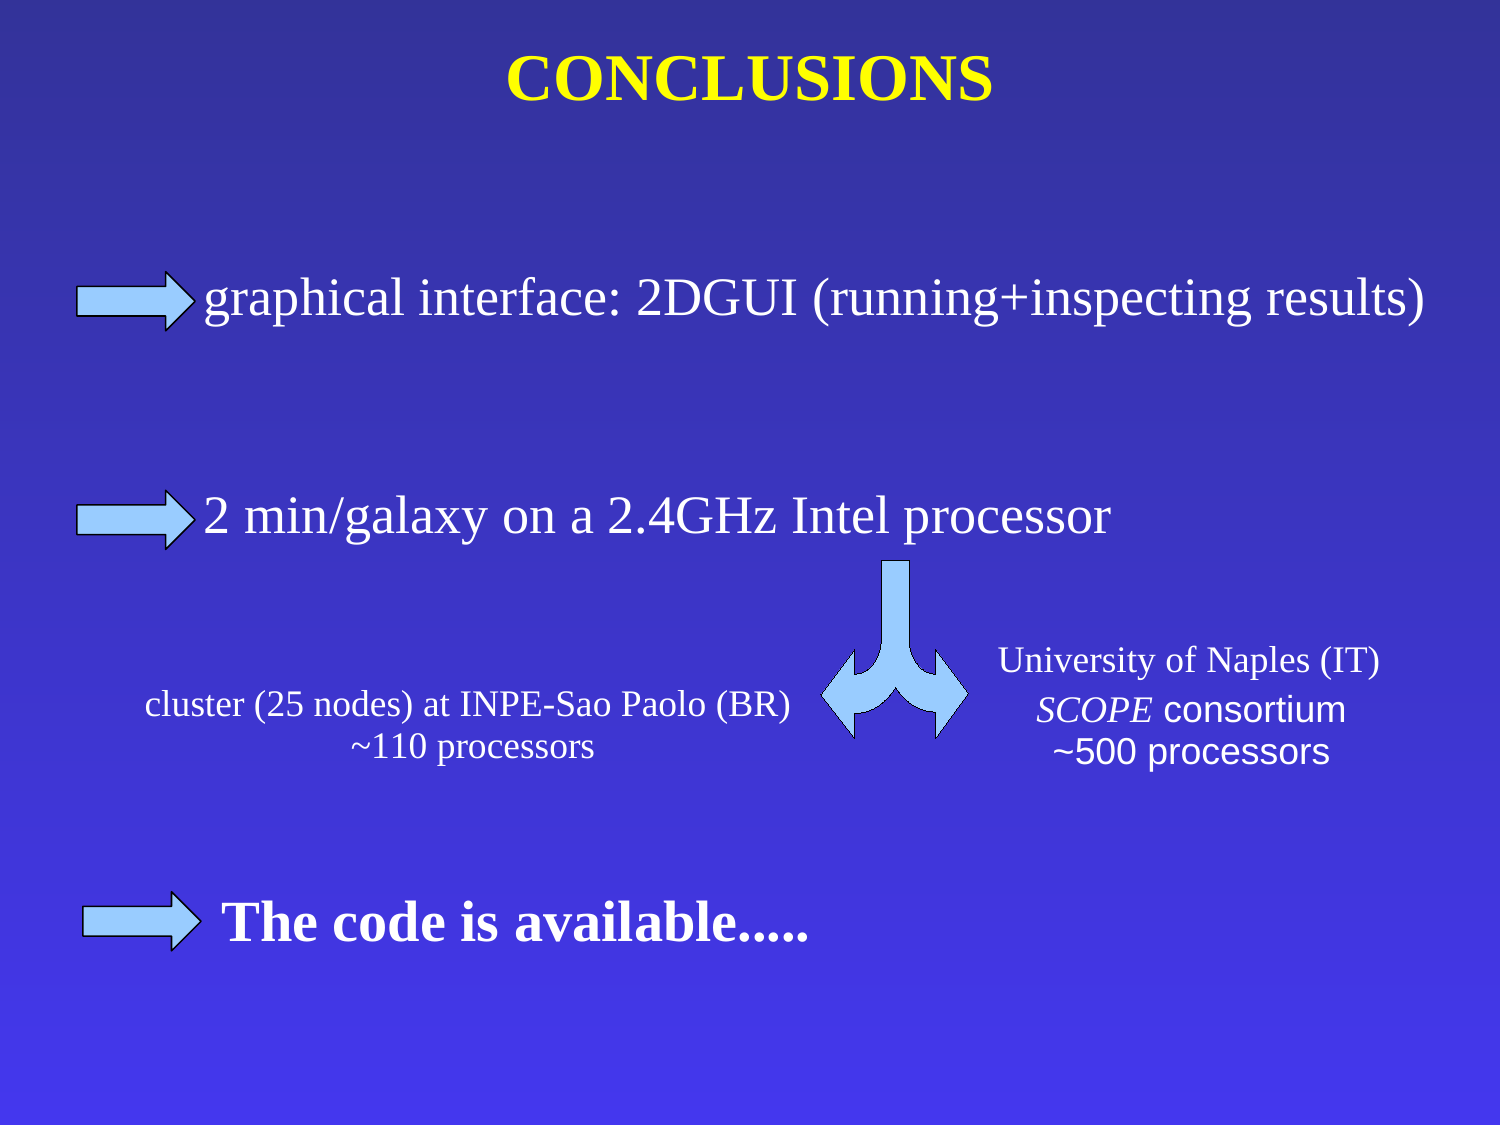

CONCLUSIONS
graphical interface: 2DGUI (running+inspecting results)
2 min/galaxy on a 2.4GHz Intel processor
University of Naples (IT)
cluster (25 nodes) at INPE-Sao Paolo (BR)
~110 processors
SCOPE consortium
~500 processors
The code is available.....